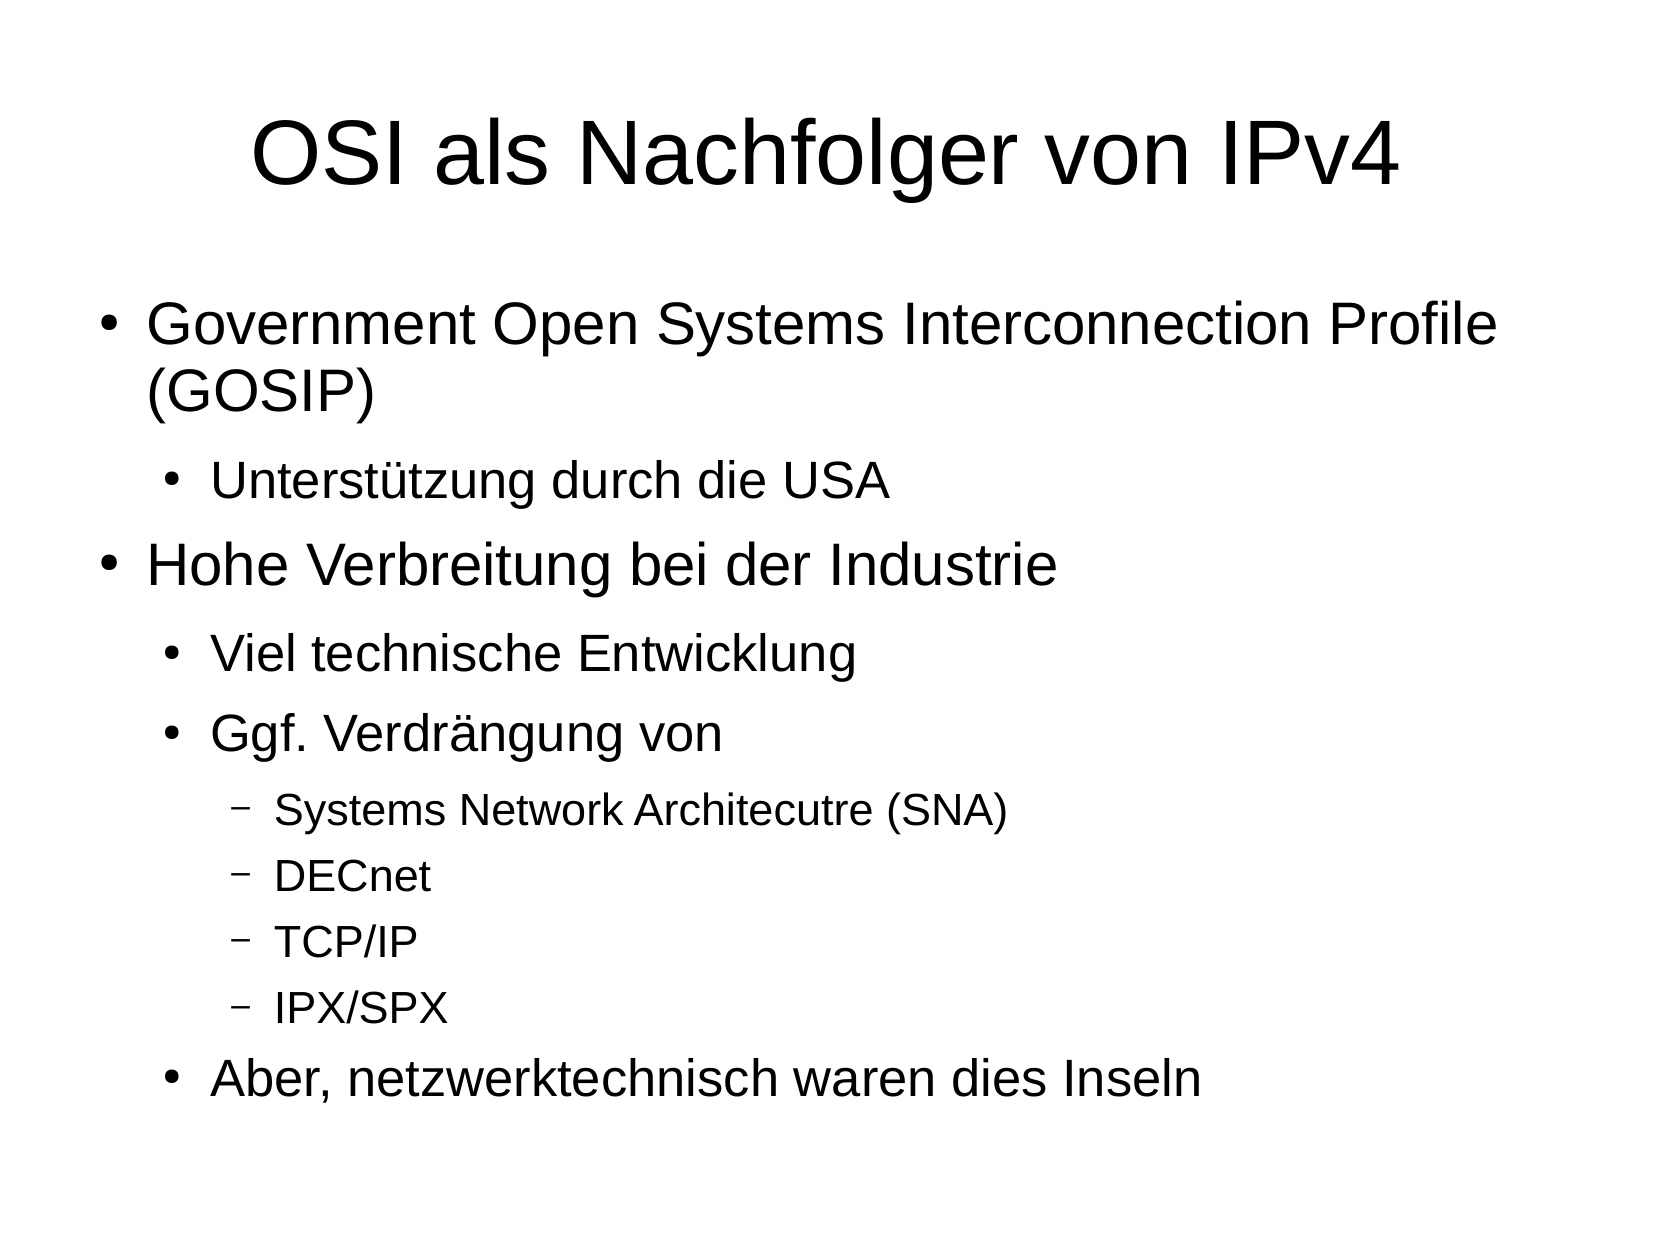

# OSI als Nachfolger von IPv4
Government Open Systems Interconnection Profile (GOSIP)
Unterstützung durch die USA
Hohe Verbreitung bei der Industrie
Viel technische Entwicklung
Ggf. Verdrängung von
Systems Network Architecutre (SNA)
DECnet
TCP/IP
IPX/SPX
Aber, netzwerktechnisch waren dies Inseln